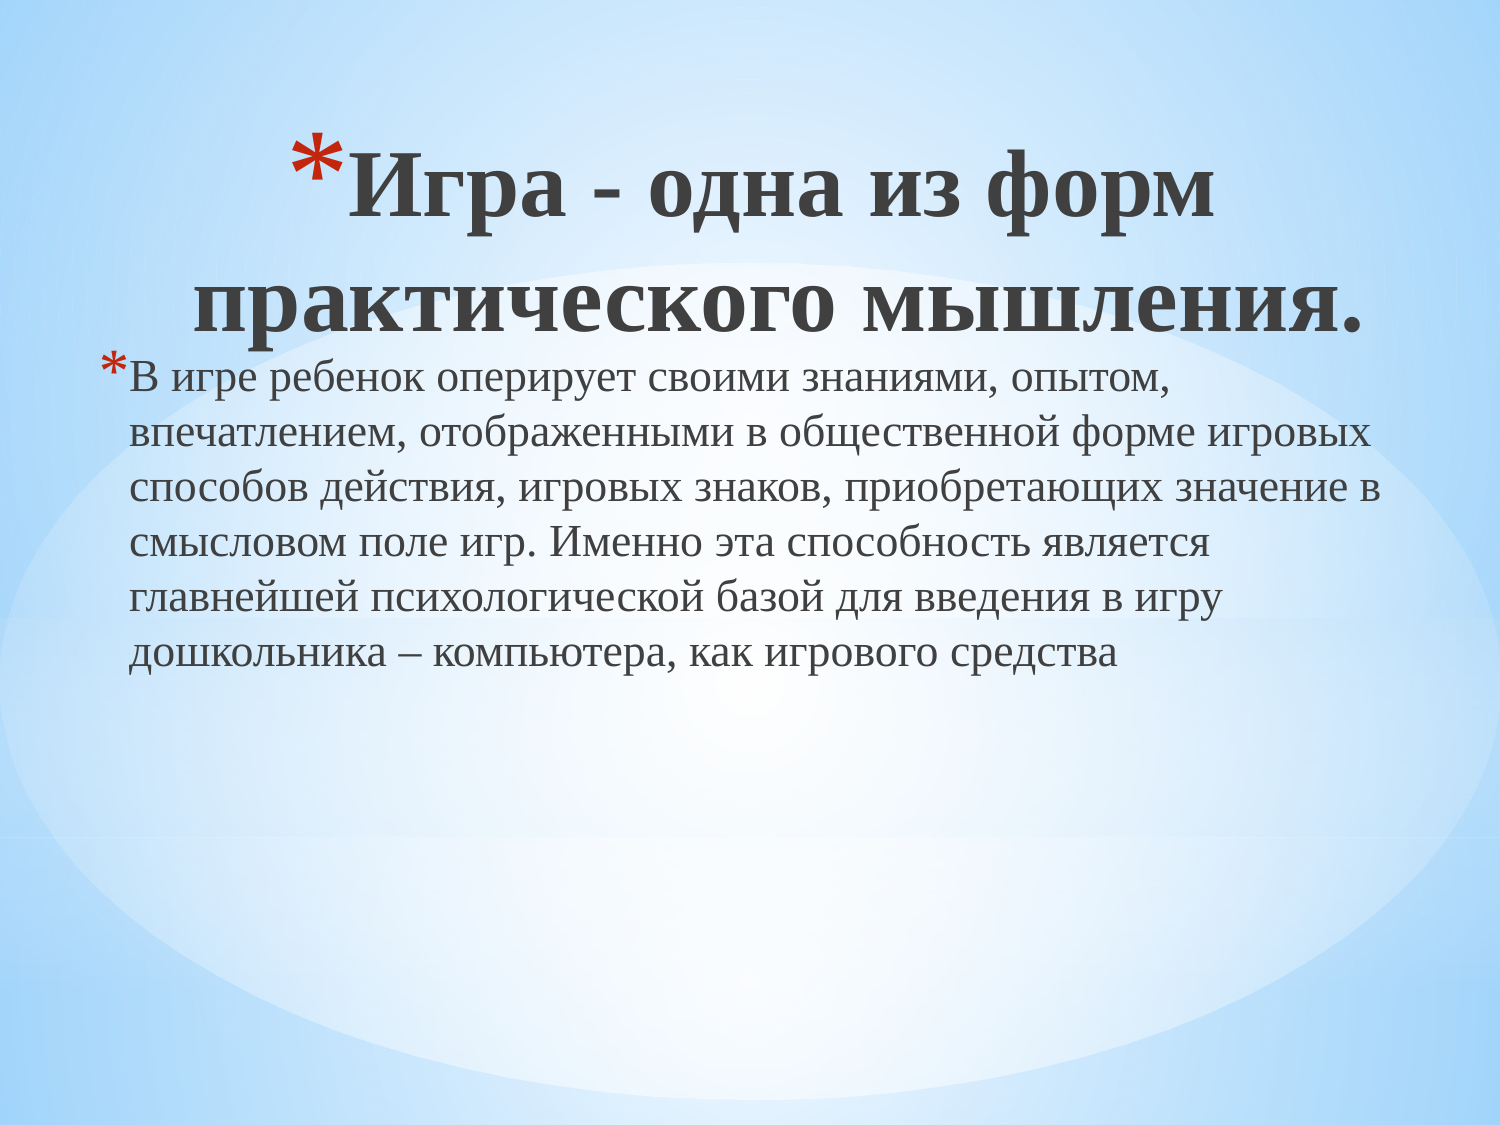

# Игра - одна из форм практического мышления.
В игре ребенок оперирует своими знаниями, опытом, впечатлением, отображенными в общественной форме игровых способов действия, игровых знаков, приобретающих значение в смысловом поле игр. Именно эта способность является главнейшей психологической базой для введения в игру дошкольника – компьютера, как игрового средства